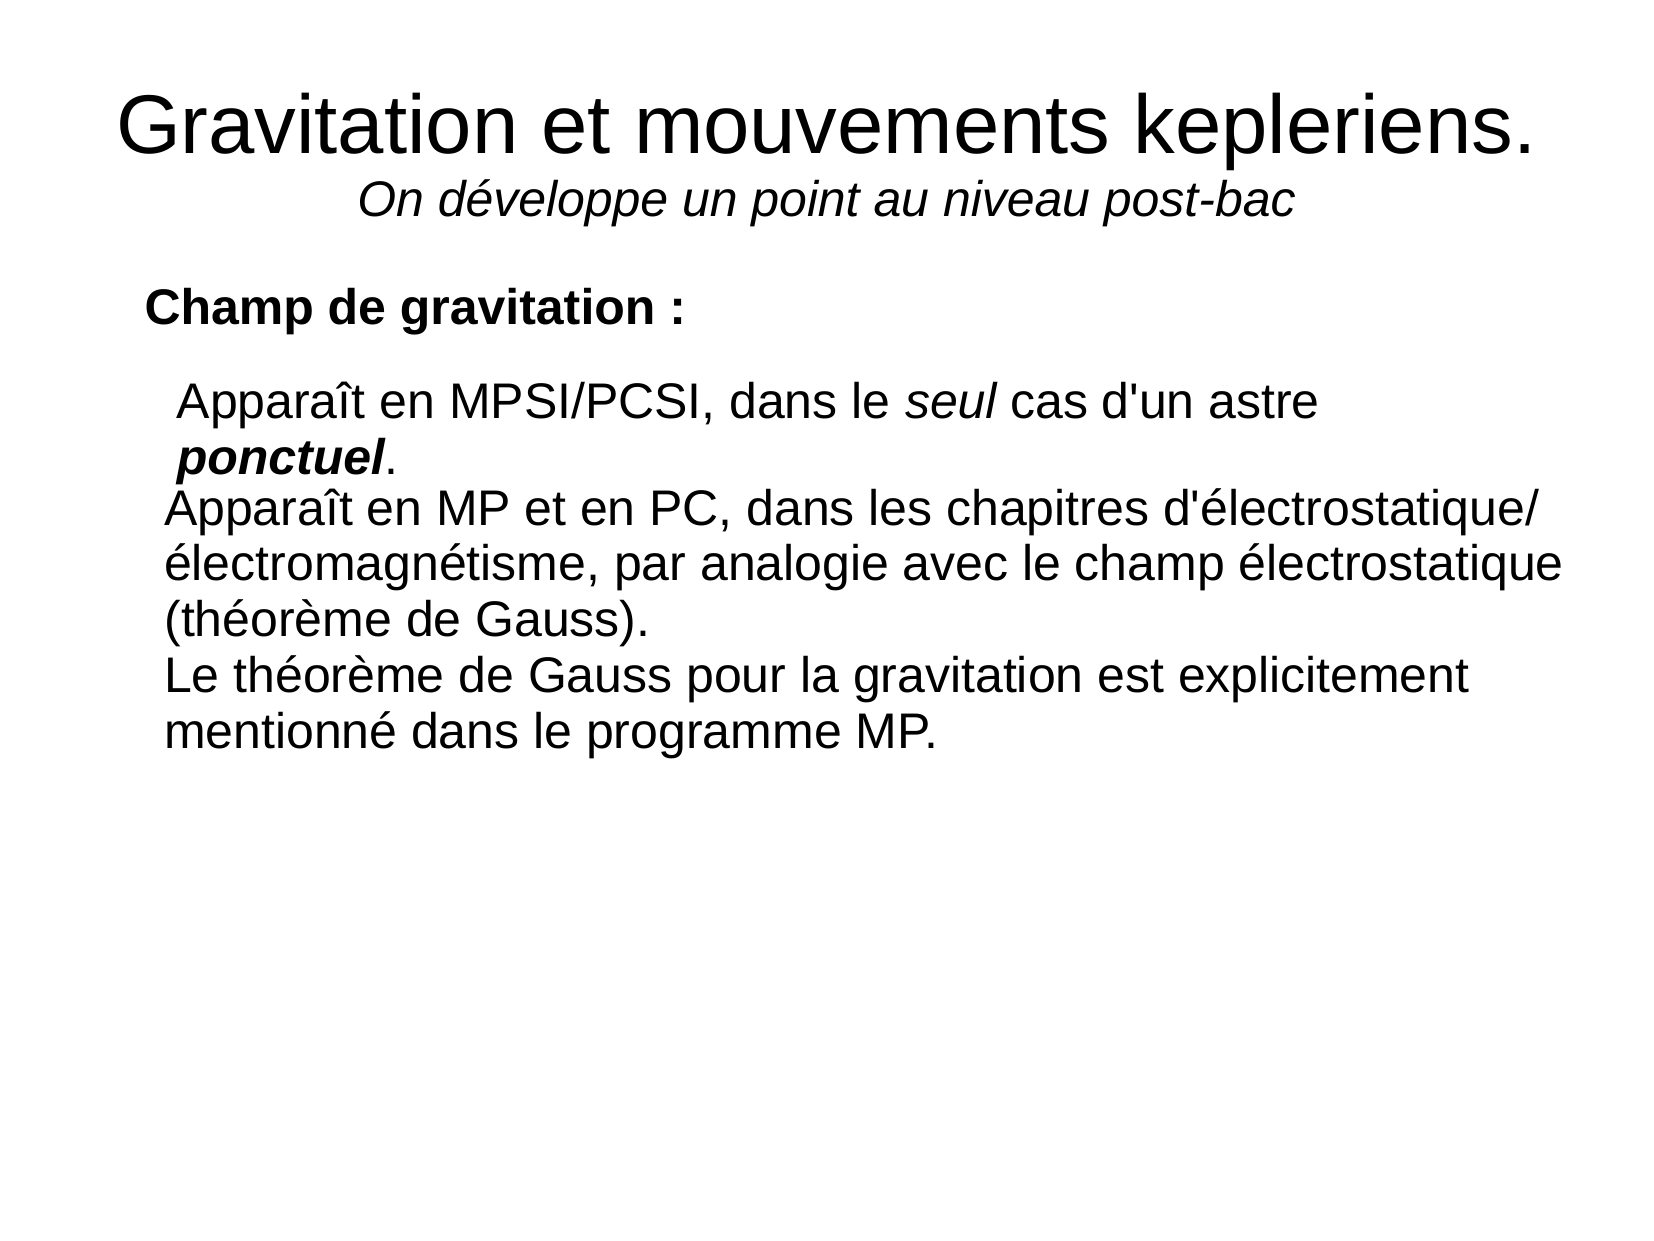

# Gravitation et mouvements kepleriens. On développe un point au niveau post-bac
Champ de gravitation :
Apparaît en MPSI/PCSI, dans le seul cas d'un astre ponctuel.
Apparaît en MP et en PC, dans les chapitres d'électrostatique/
électromagnétisme, par analogie avec le champ électrostatique
(théorème de Gauss).
Le théorème de Gauss pour la gravitation est explicitement
mentionné dans le programme MP.